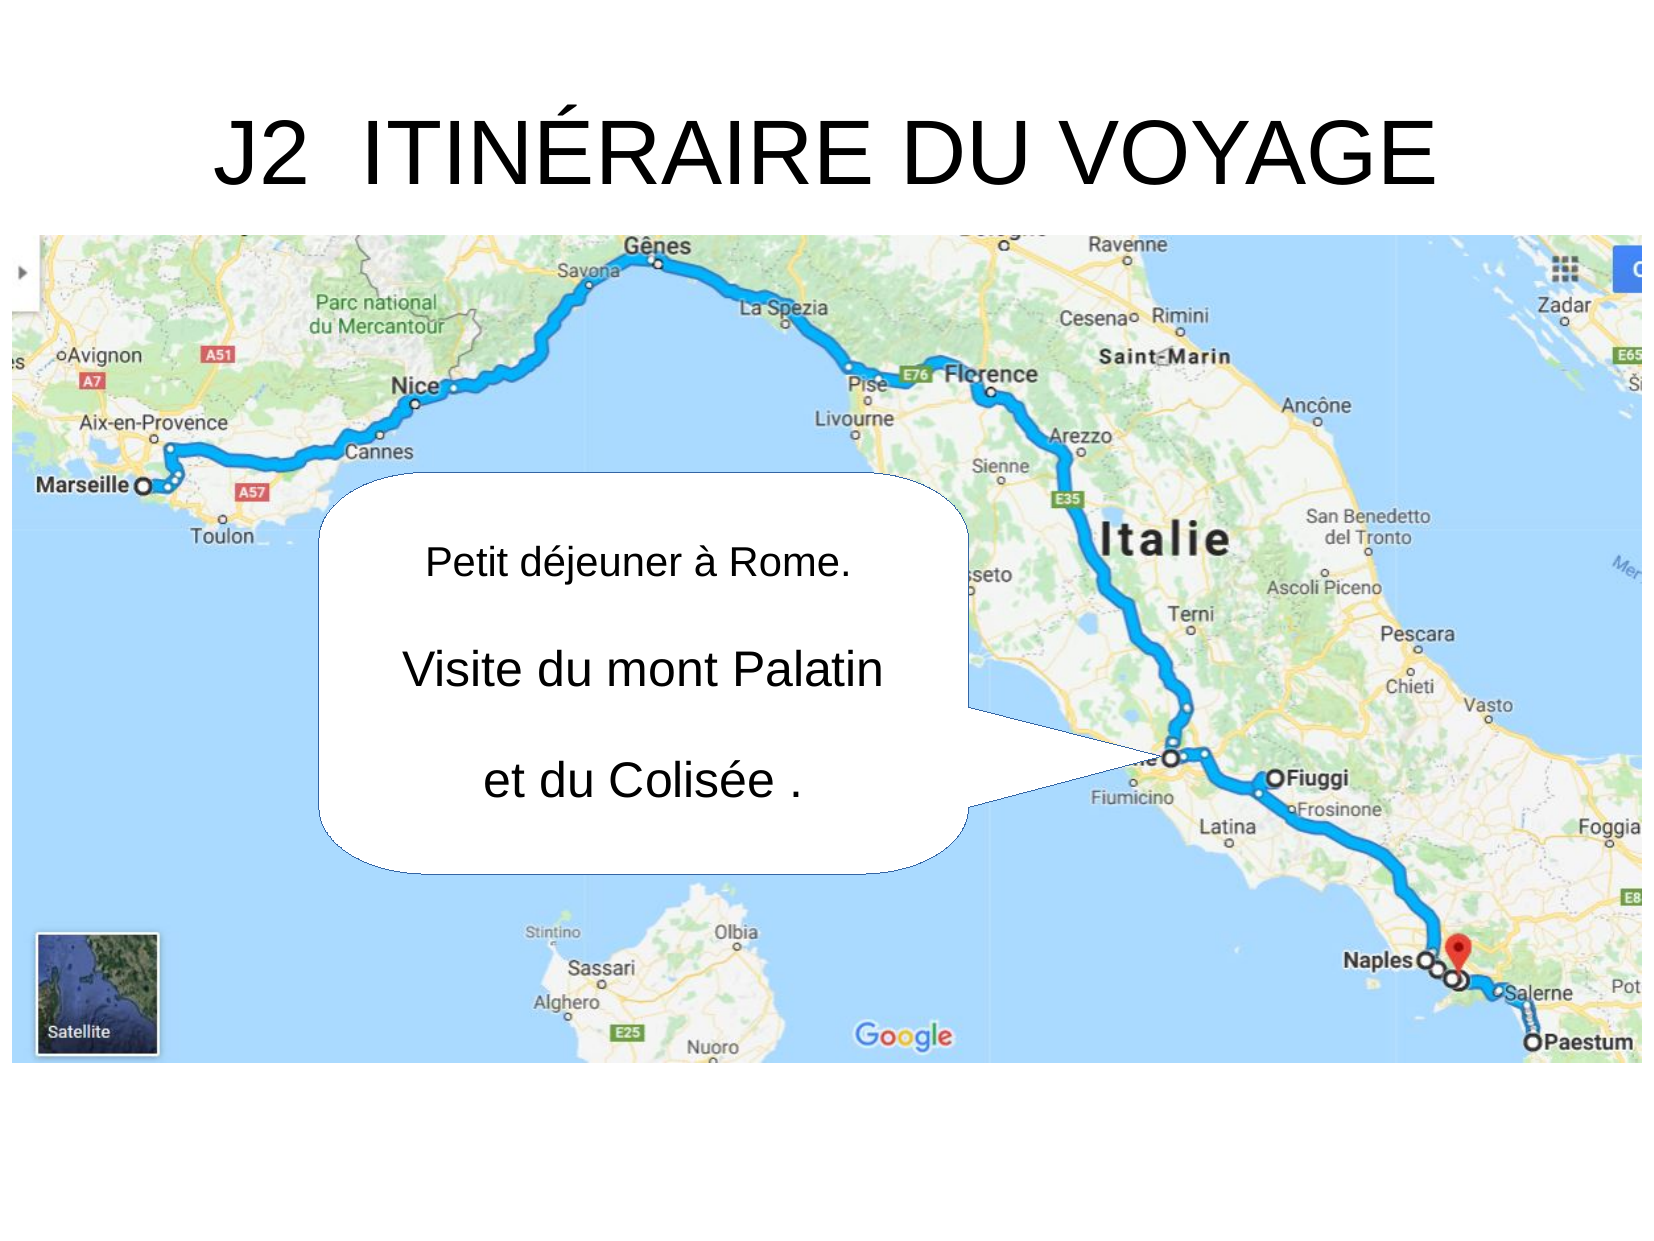

# J2 ITINÉRAIRE DU VOYAGE
Petit déjeuner à Rome.
Visite du mont Palatin
et du Colisée .